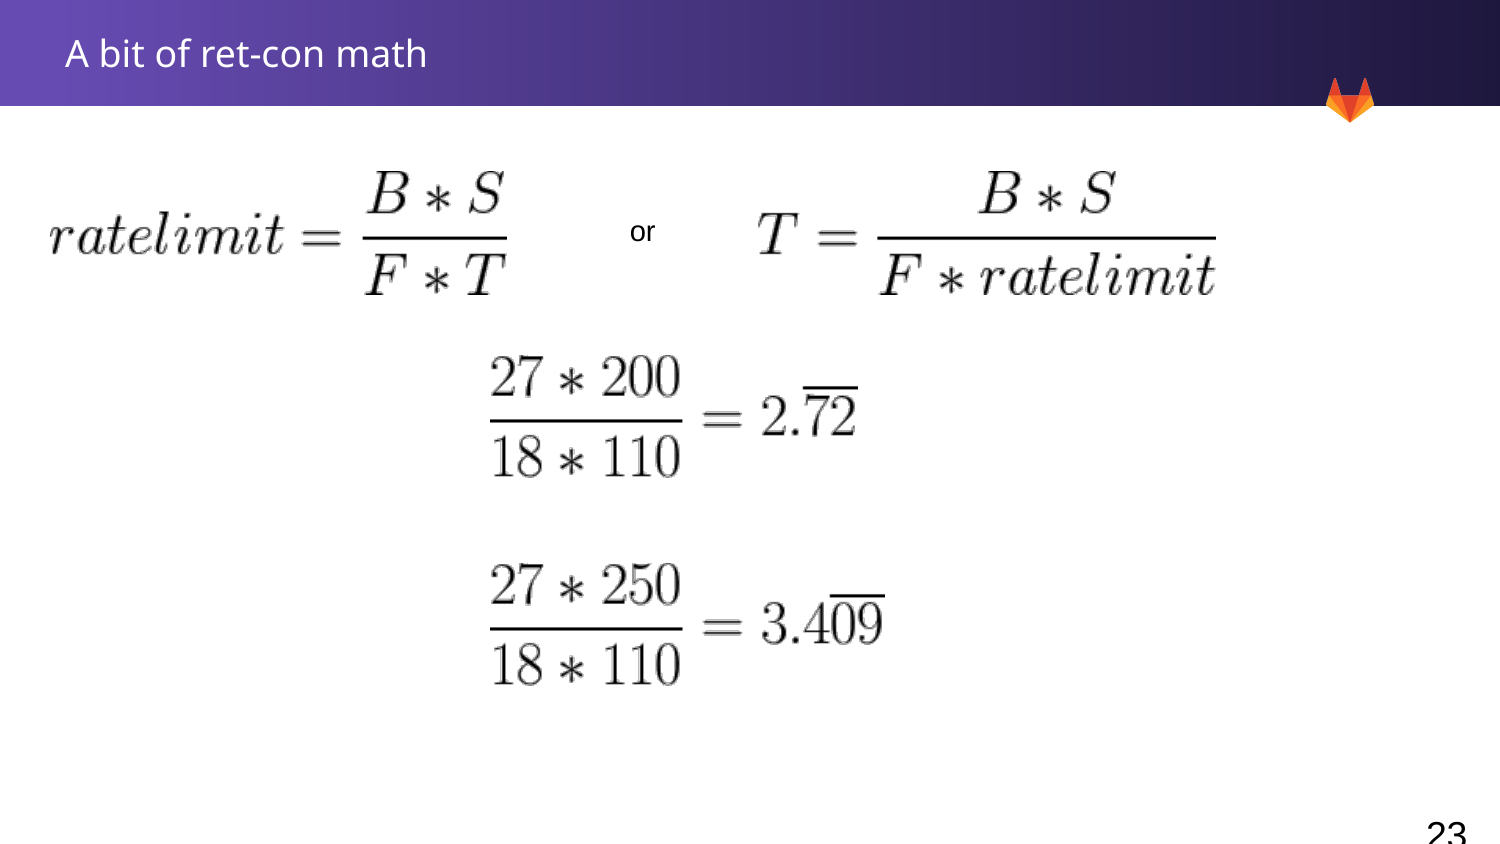

# A bit of ret-con math
or